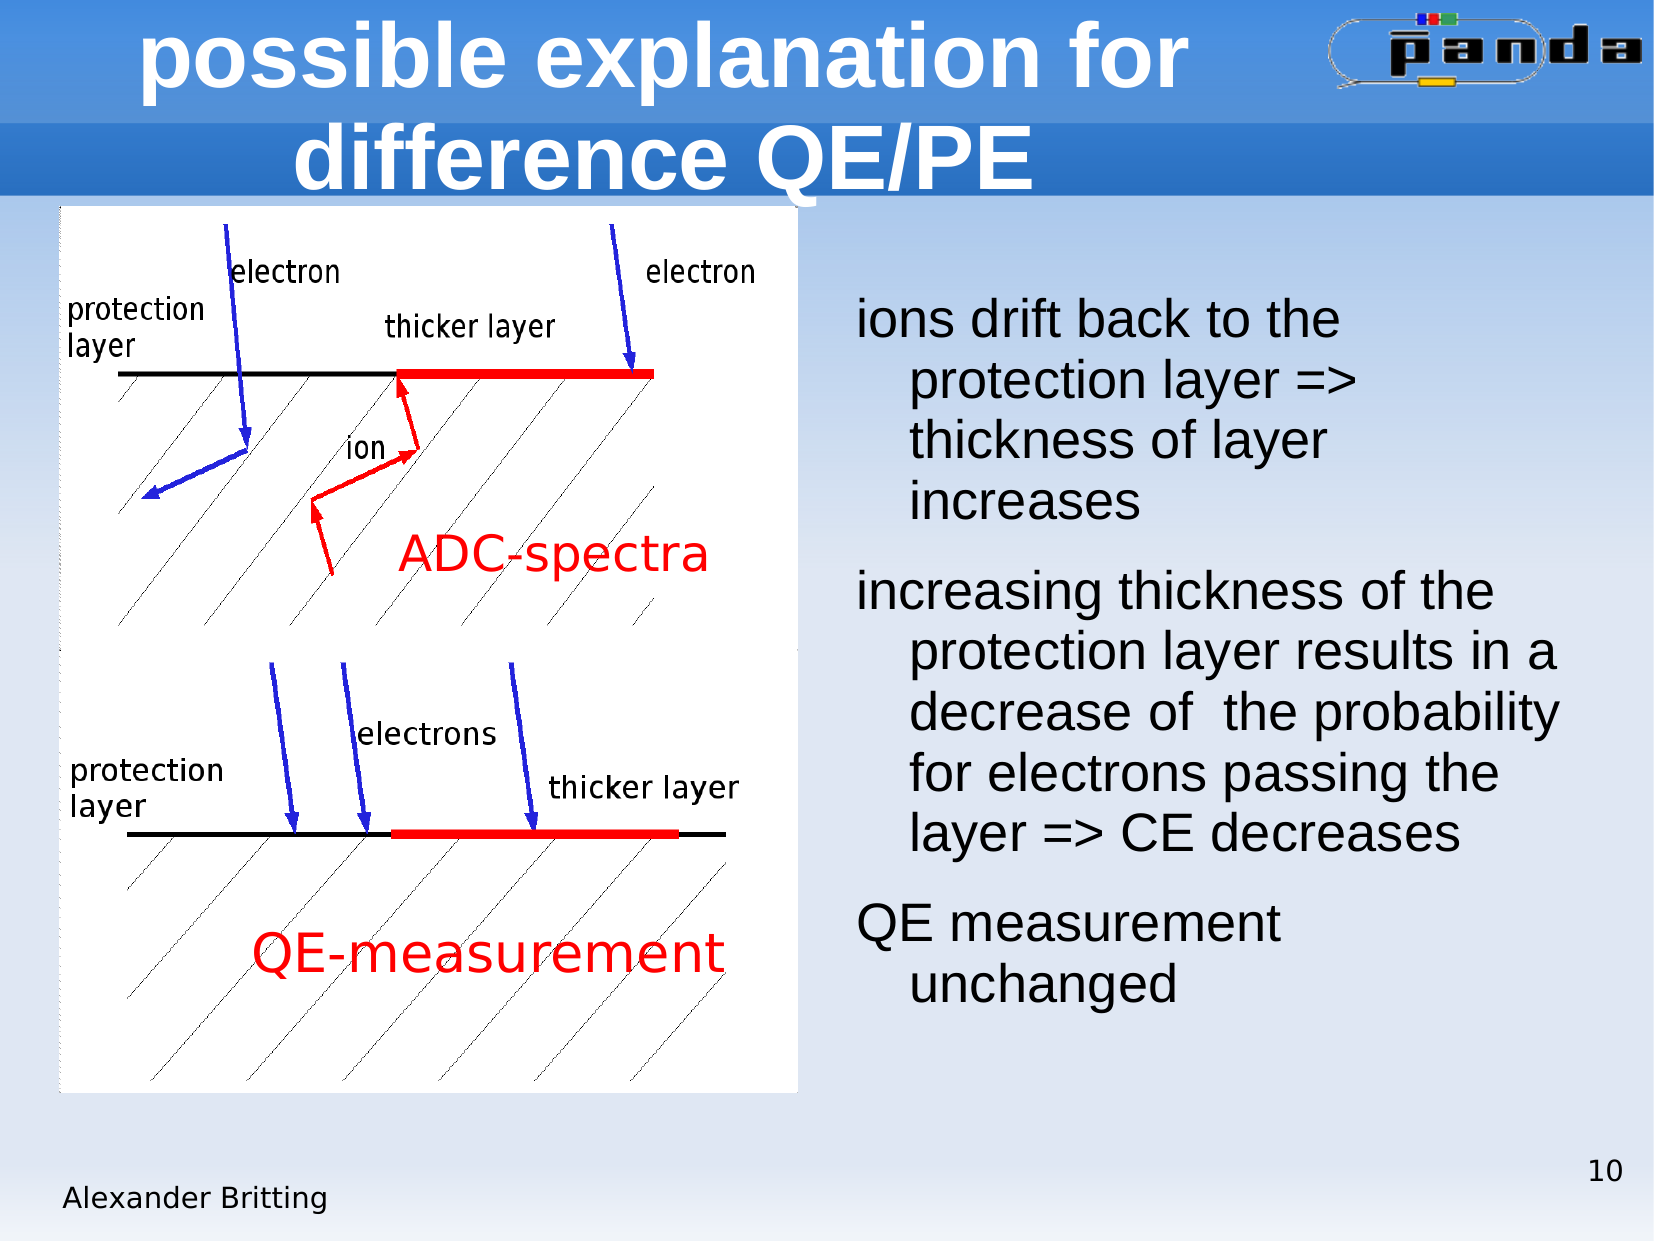

# possible explanation for difference QE/PE
ions drift back to the protection layer => thickness of layer increases
increasing thickness of the protection layer results in a decrease of the probability for electrons passing the layer => CE decreases
QE measurement unchanged
ADC-spectra
QE-measurement
10
Alexander Britting